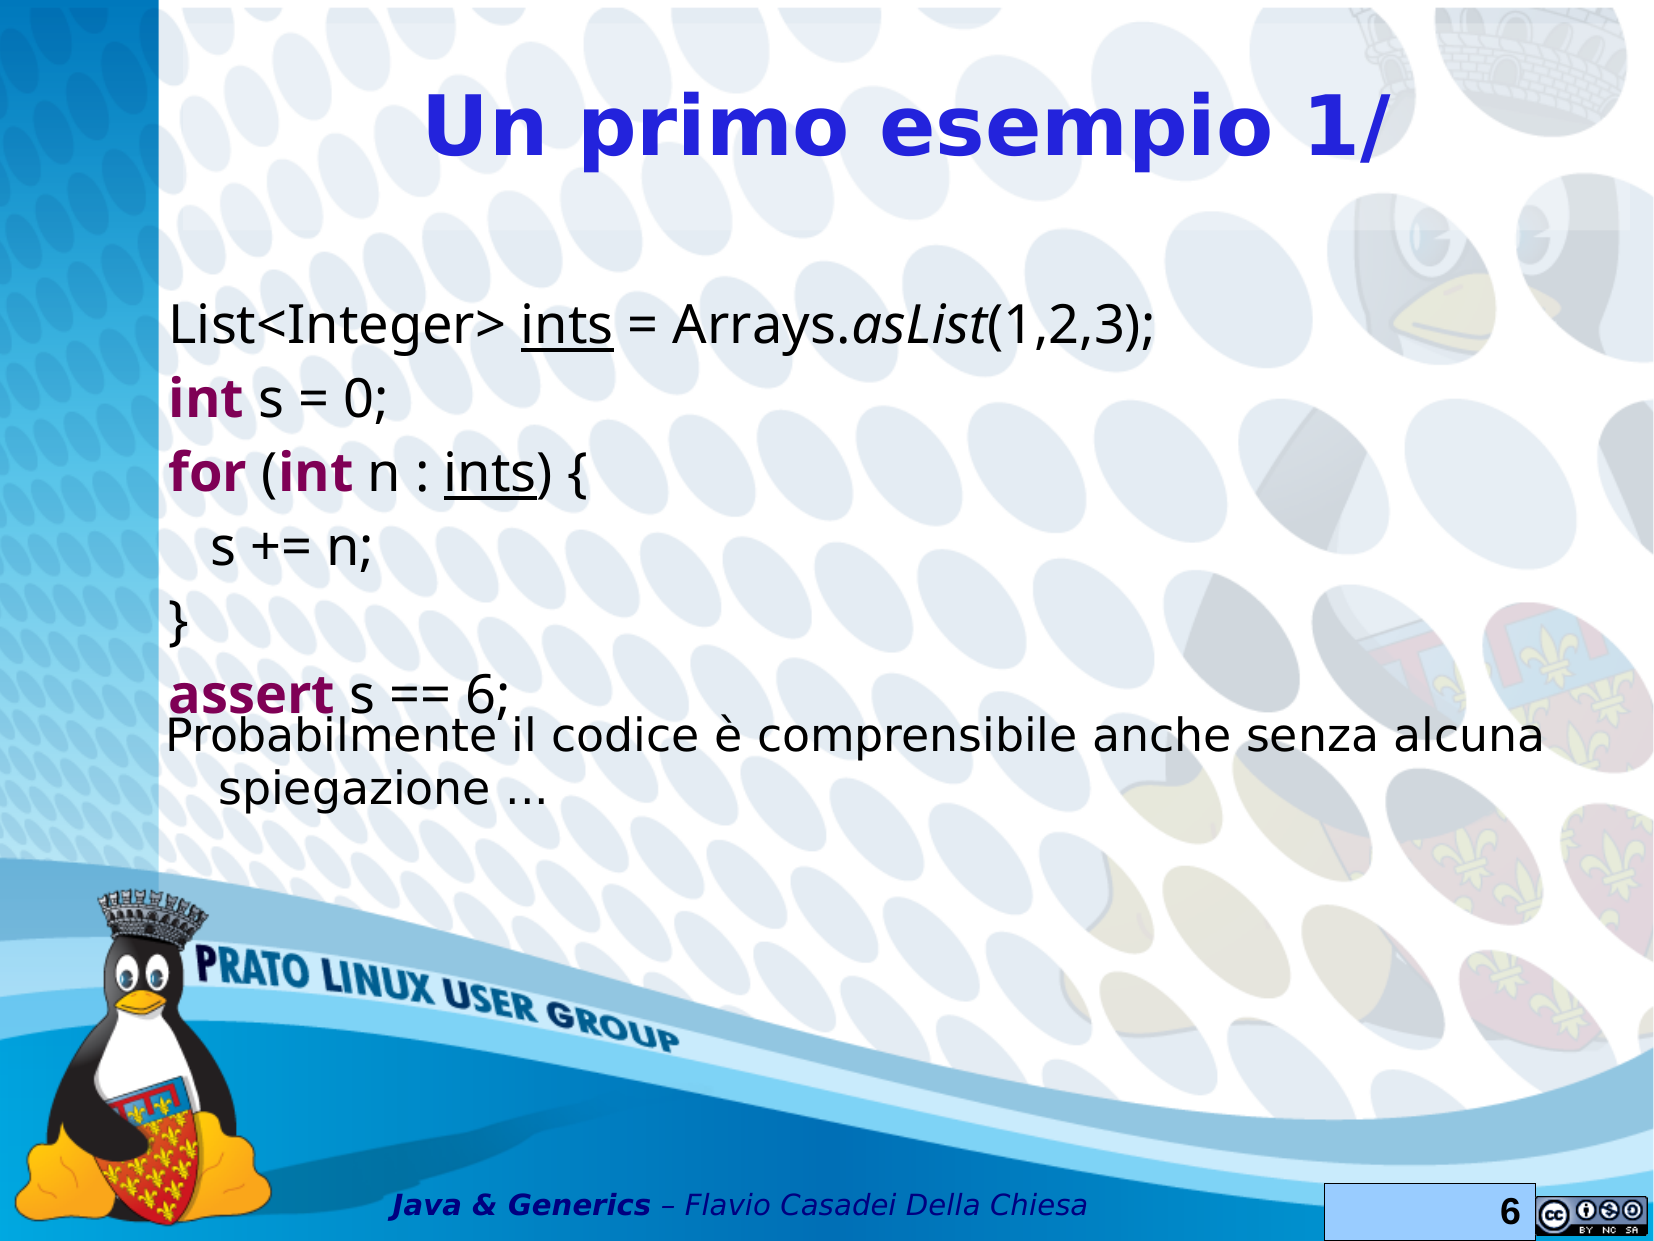

# Un primo esempio 1/
List<Integer> ints = Arrays.asList(1,2,3);
int s = 0;
for (int n : ints) {
 s += n;
}
assert s == 6;
Probabilmente il codice è comprensibile anche senza alcuna spiegazione ...